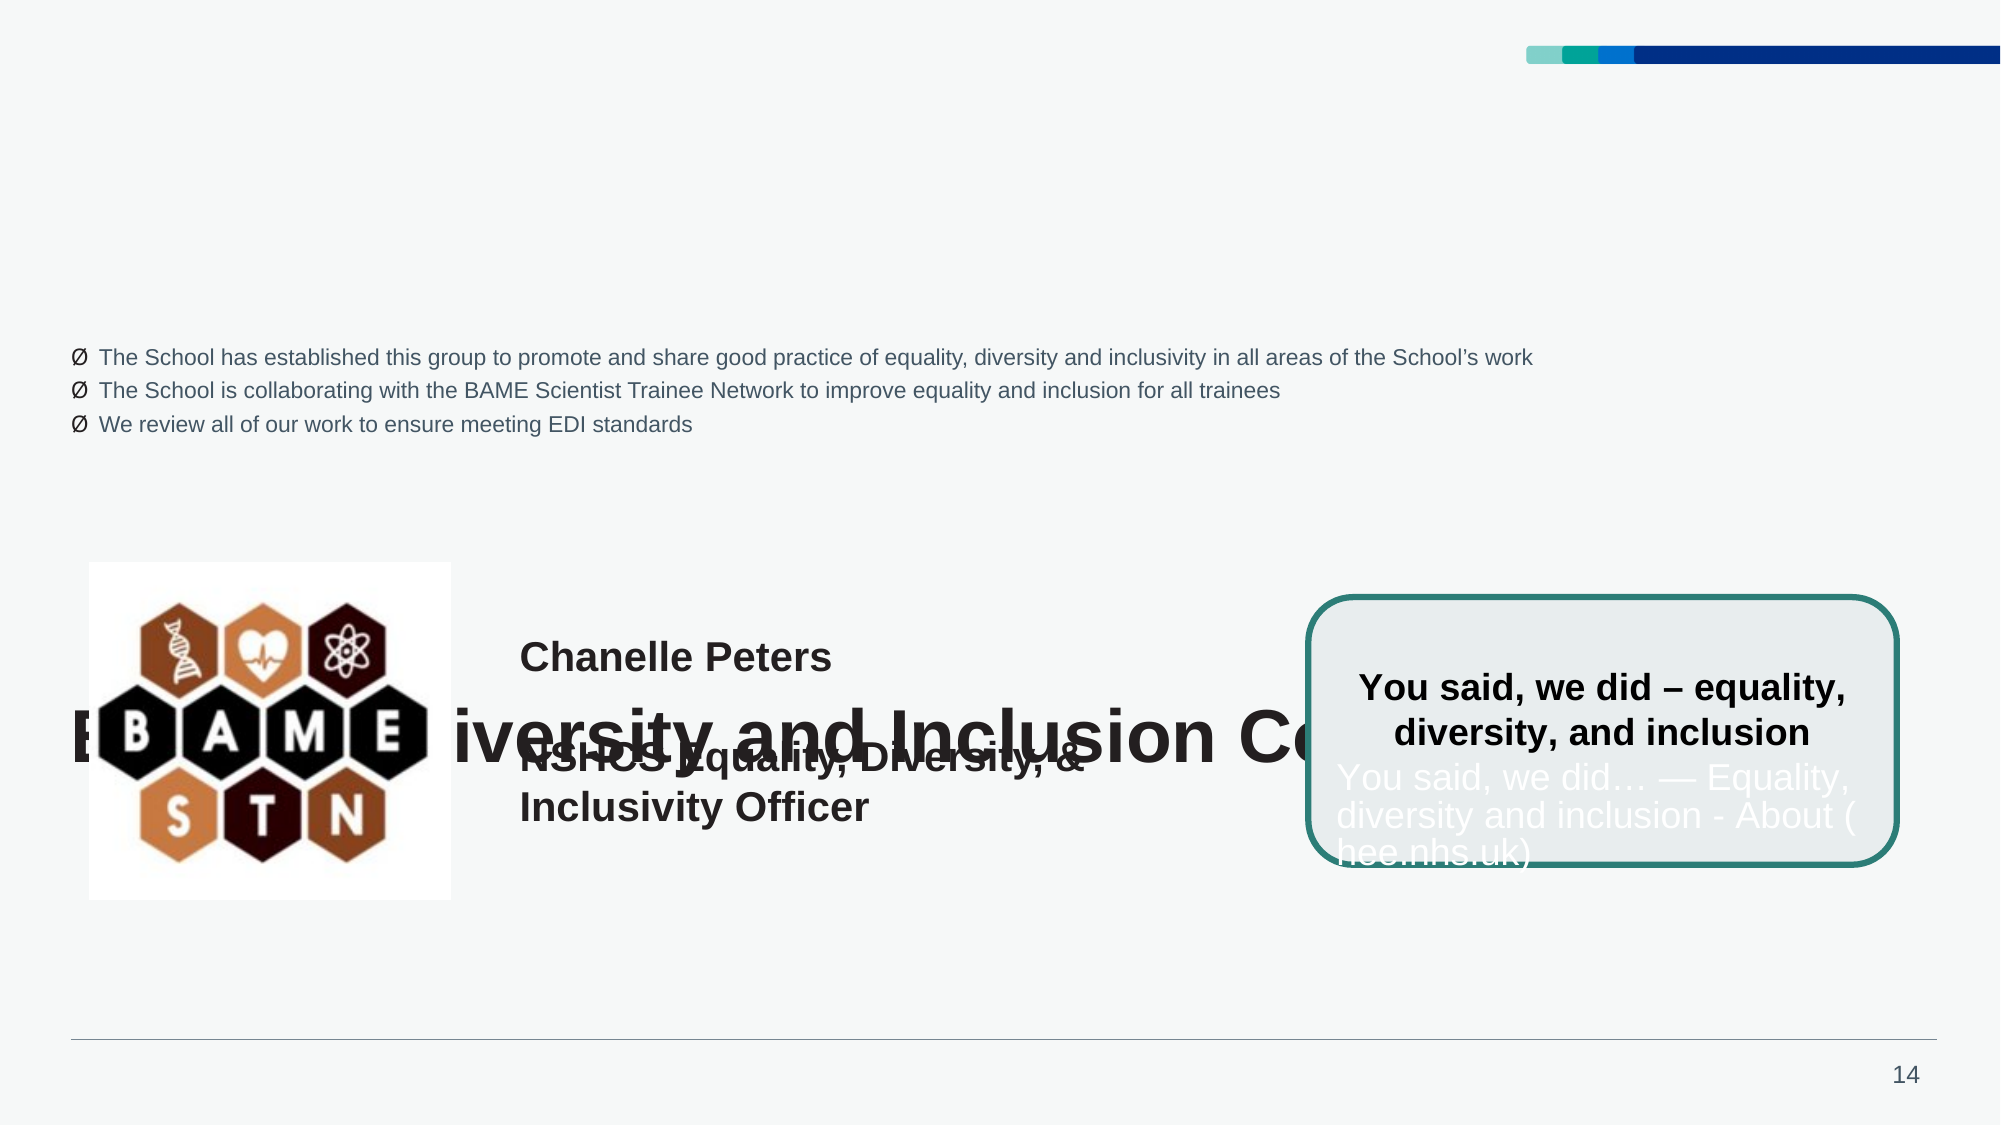

# The School has established this group to promote and share good practice of equality, diversity and inclusivity in all areas of the School’s work
The School is collaborating with the BAME Scientist Trainee Network to improve equality and inclusion for all trainees
We review all of our work to ensure meeting EDI standards
Equality, Diversity and Inclusion Committee
You said, we did – equality, diversity, and inclusion
You said, we did… — Equality, diversity and inclusion - About (hee.nhs.uk)
Chanelle Peters
NSHCS Equality, Diversity, & Inclusivity Officer